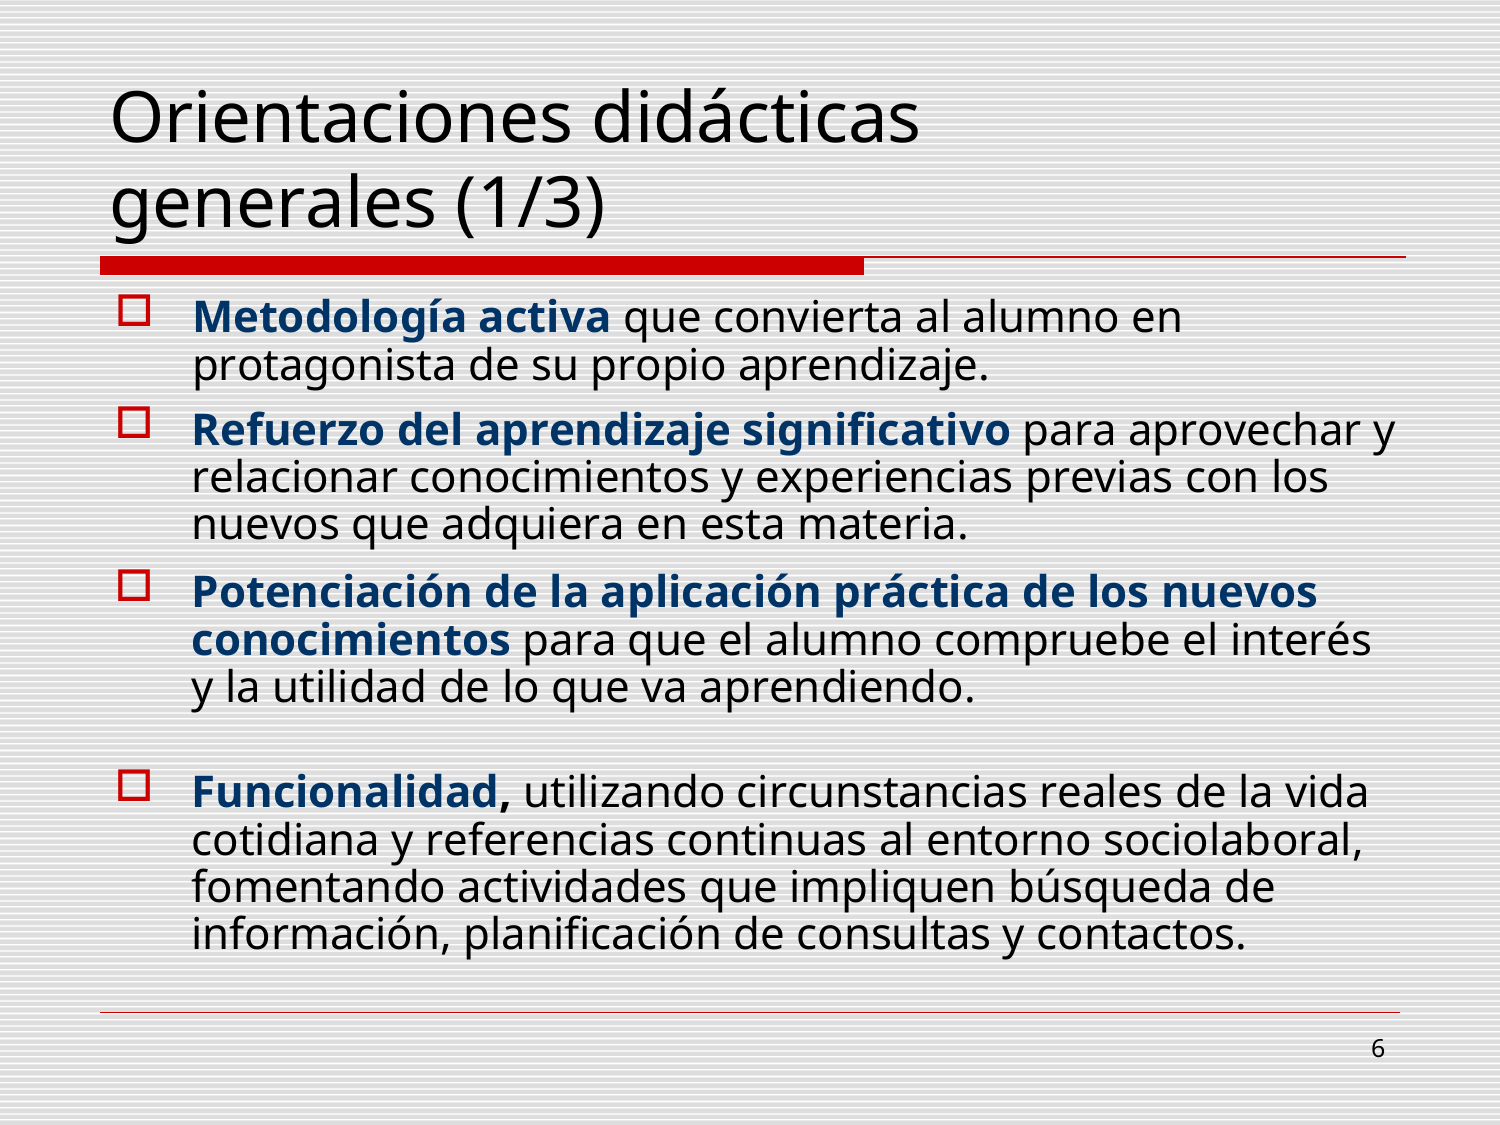

# Orientaciones didácticas generales (1/3)
Metodología activa que convierta al alumno en protagonista de su propio aprendizaje.
Refuerzo del aprendizaje significativo para aprovechar y relacionar conocimientos y experiencias previas con los nuevos que adquiera en esta materia.
Potenciación de la aplicación práctica de los nuevos conocimientos para que el alumno compruebe el interés y la utilidad de lo que va aprendiendo.
Funcionalidad, utilizando circunstancias reales de la vida cotidiana y referencias continuas al entorno sociolaboral, fomentando actividades que impliquen búsqueda de información, planificación de consultas y contactos.
5